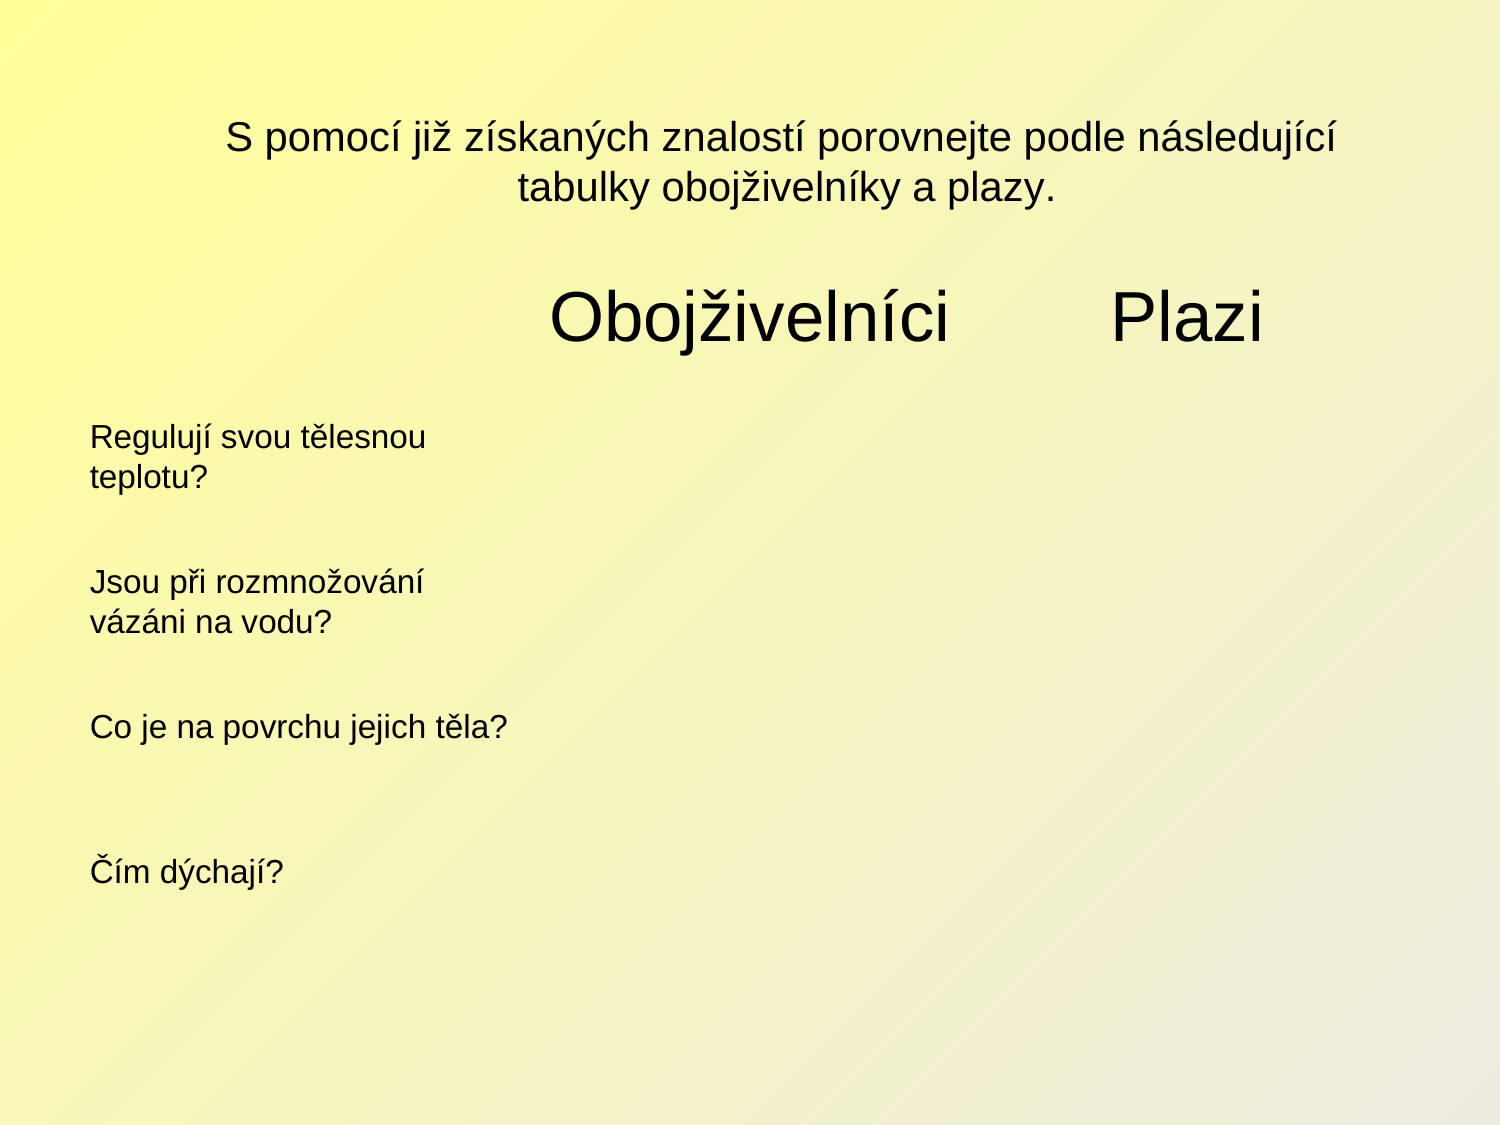

# S pomocí již získaných znalostí porovnejte podle následující tabulky obojživelníky a plazy.
| | Obojživelníci | Plazi |
| --- | --- | --- |
| Regulují svou tělesnou teplotu? | | |
| Jsou při rozmnožování vázáni na vodu? | | |
| Co je na povrchu jejich těla? | | |
| Čím dýchají? | | |